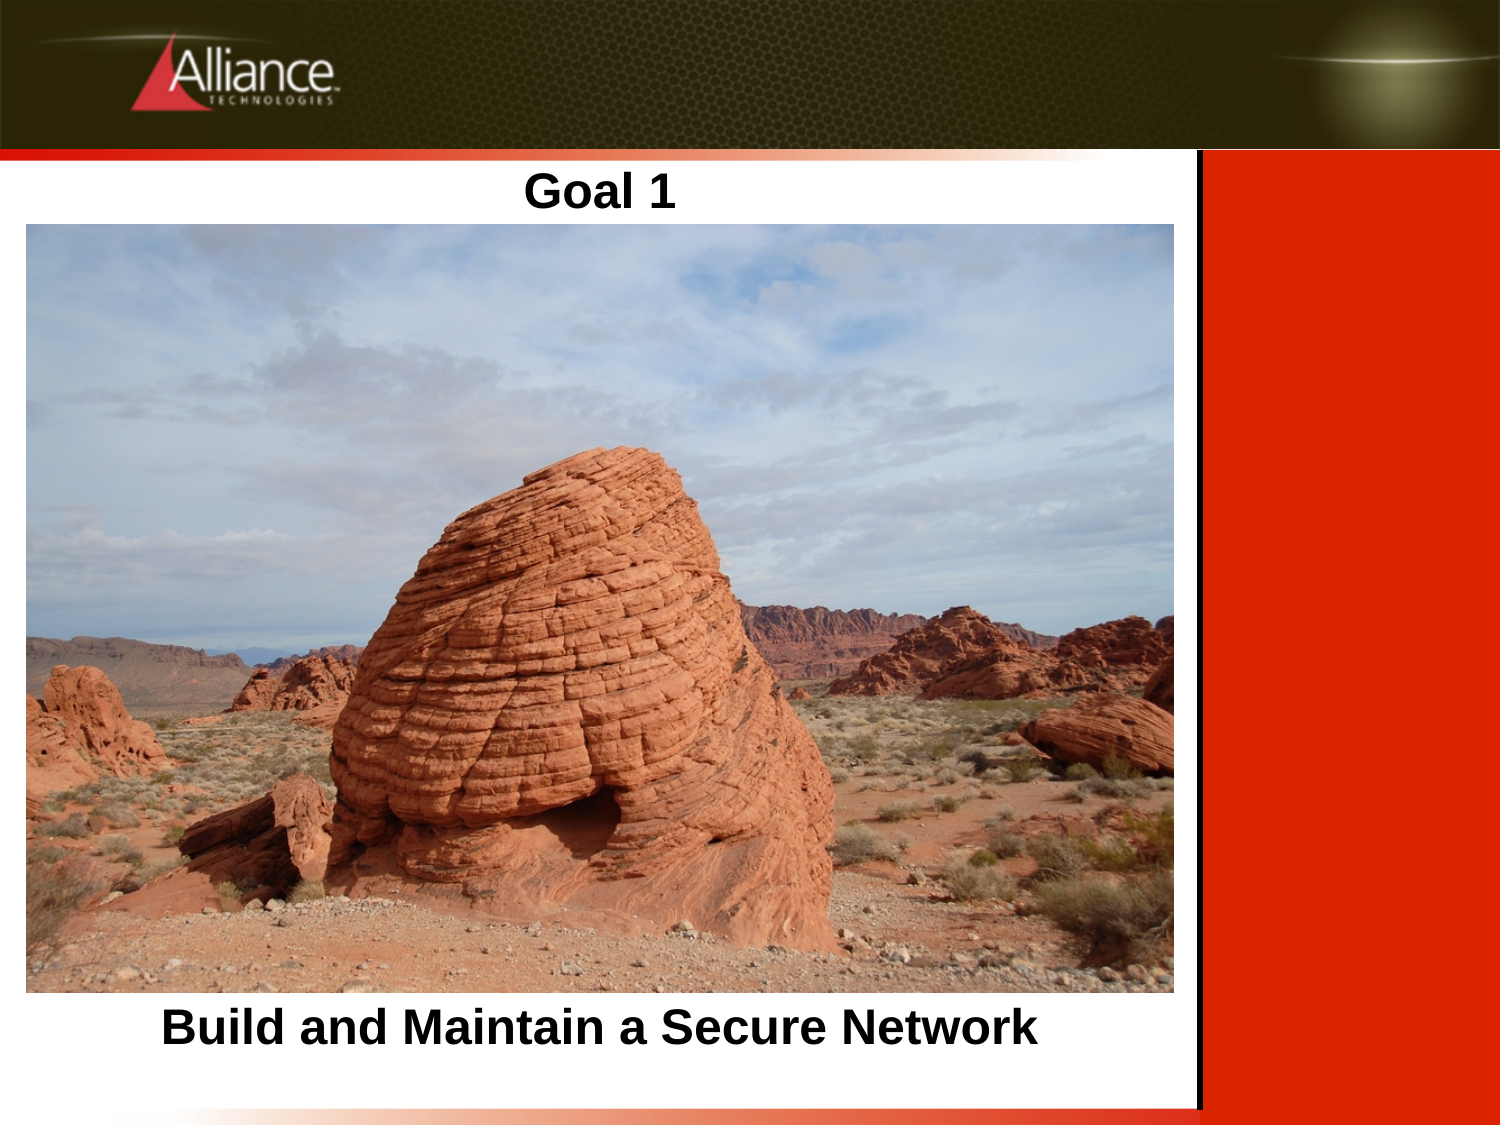

Goal 1
Build and Maintain a Secure Network